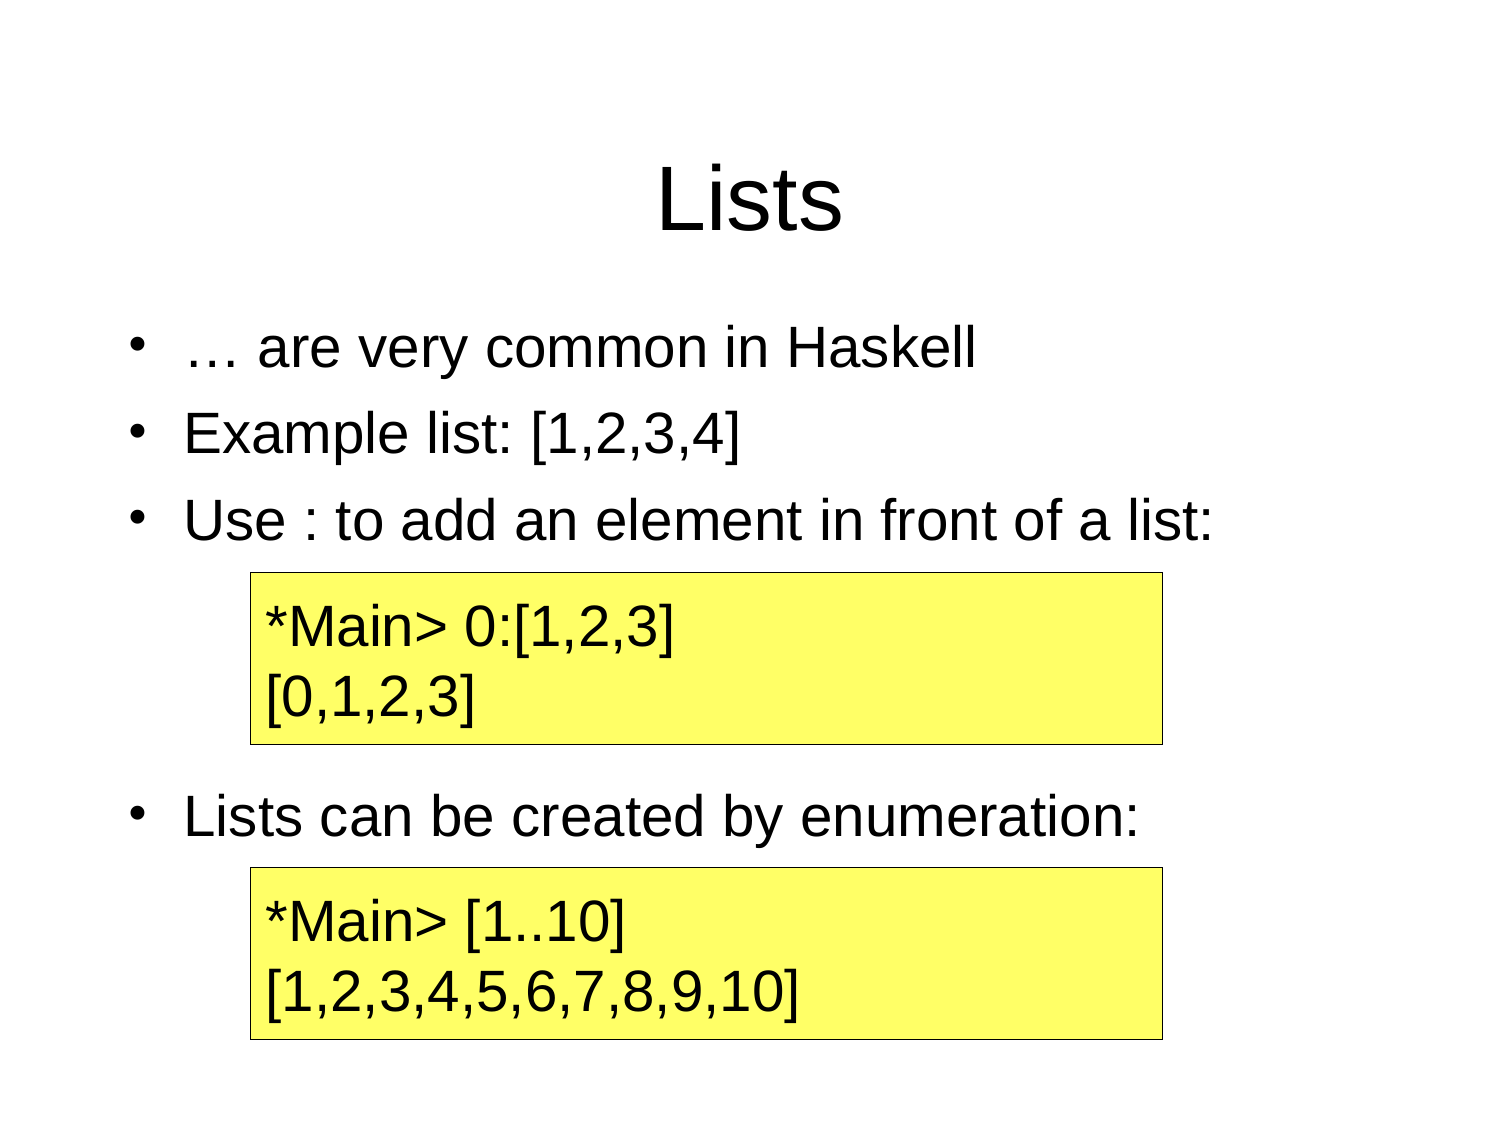

# Lists
… are very common in Haskell
Example list: [1,2,3,4]
Use : to add an element in front of a list:
Lists can be created by enumeration:
*Main> 0:[1,2,3]
[0,1,2,3]
*Main> [1..10]
[1,2,3,4,5,6,7,8,9,10]